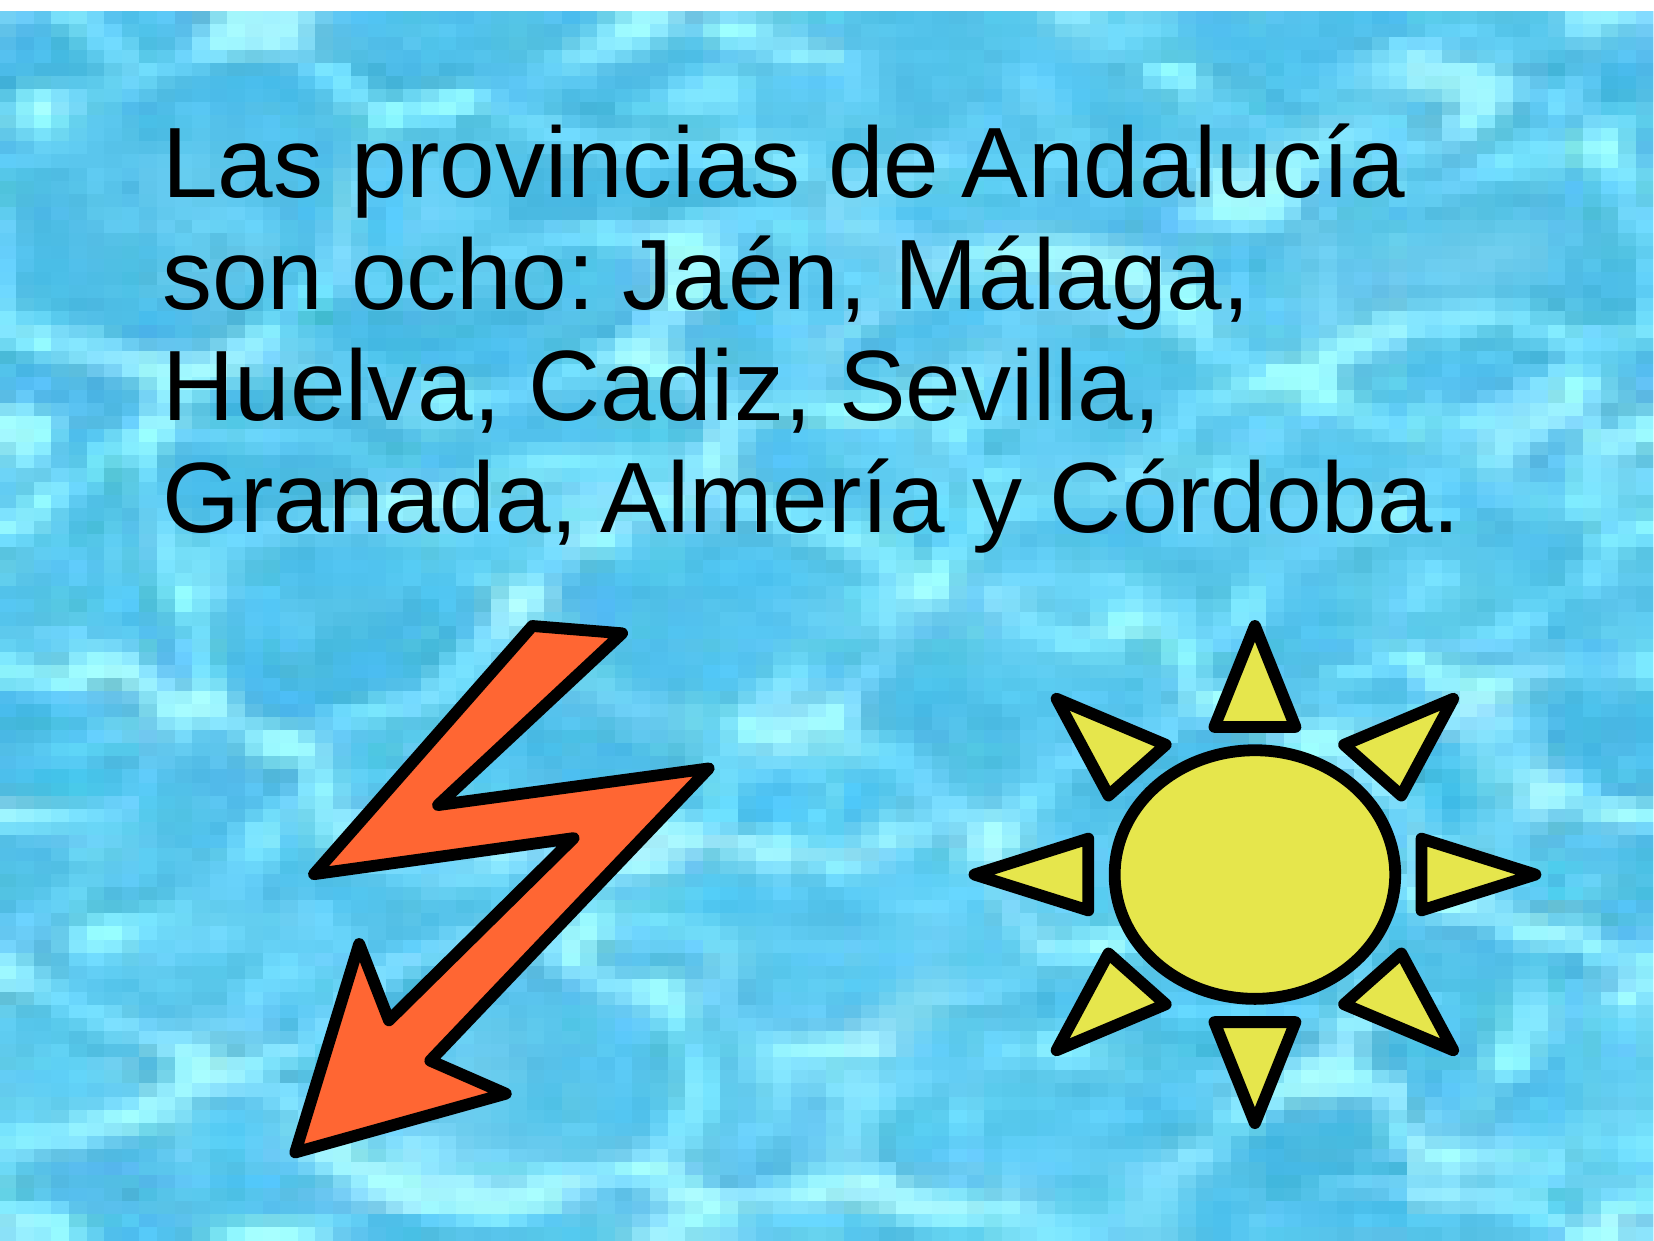

Las provincias de Andalucía son ocho: Jaén, Málaga, Huelva, Cadiz, Sevilla, Granada, Almería y Córdoba.